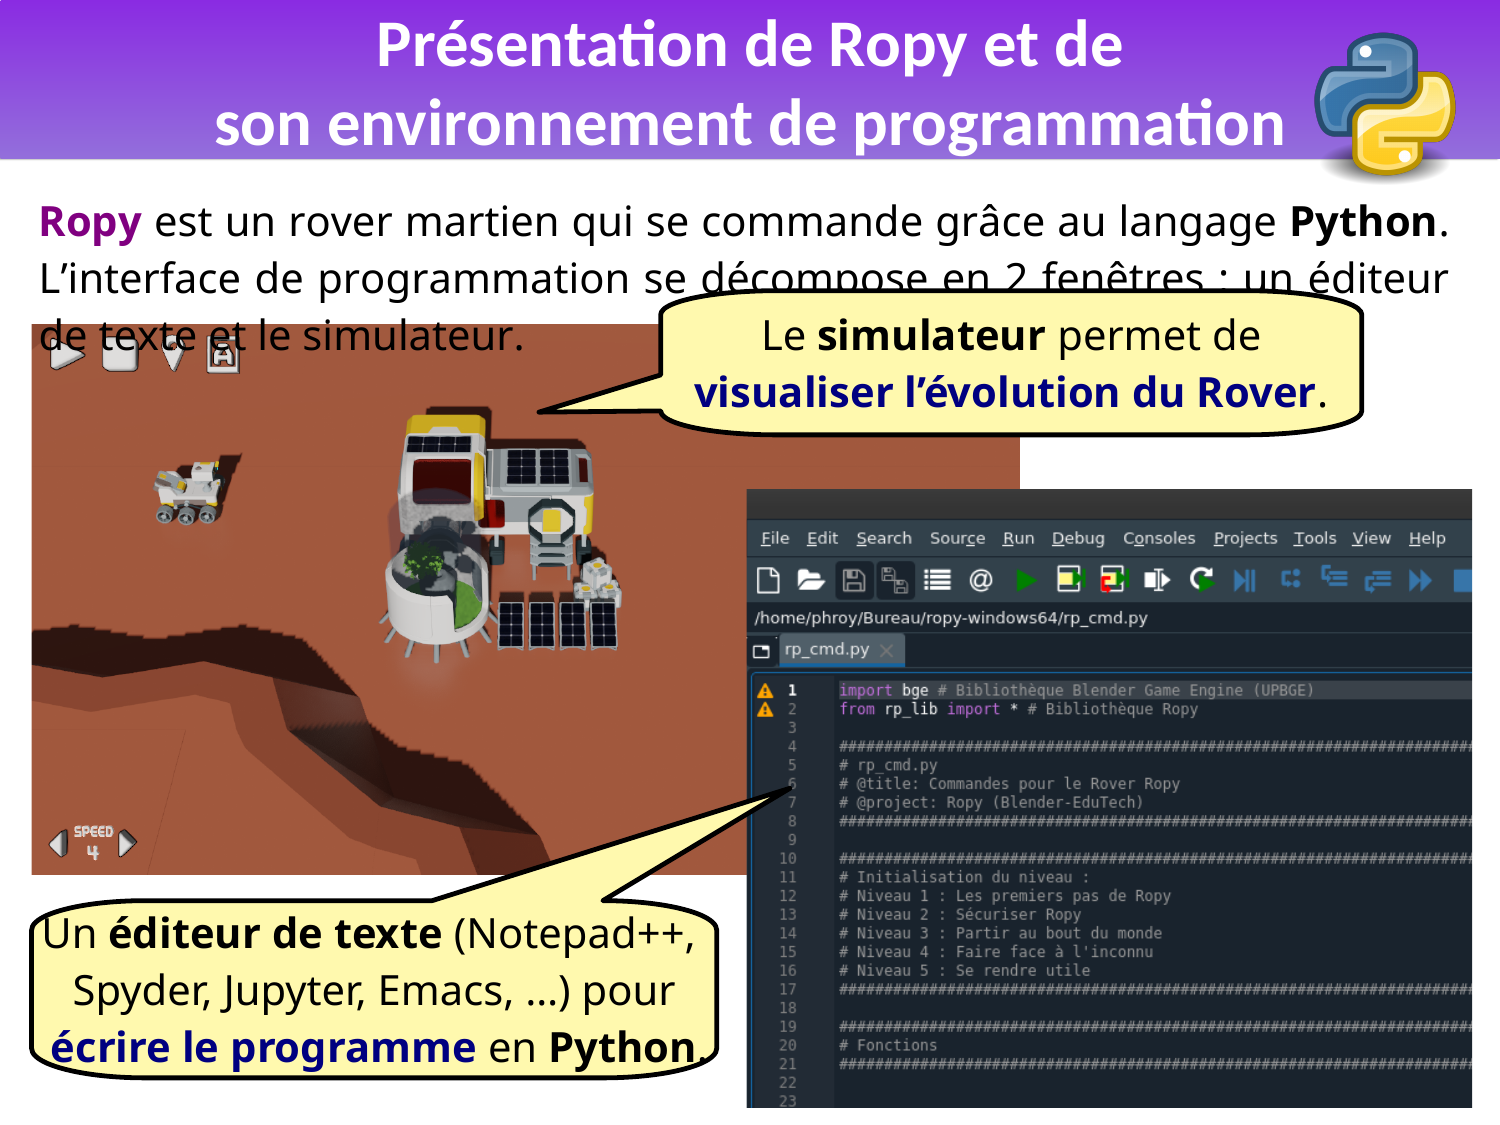

Présentation de Ropy et de
son environnement de programmation
Ropy est un rover martien qui se commande grâce au langage Python. L’interface de programmation se décompose en 2 fenêtres : un éditeur de texte et le simulateur.
Le simulateur permet de
visualiser l’évolution du Rover.
Un éditeur de texte (Notepad++,
Spyder, Jupyter, Emacs, …) pour
 écrire le programme en Python.